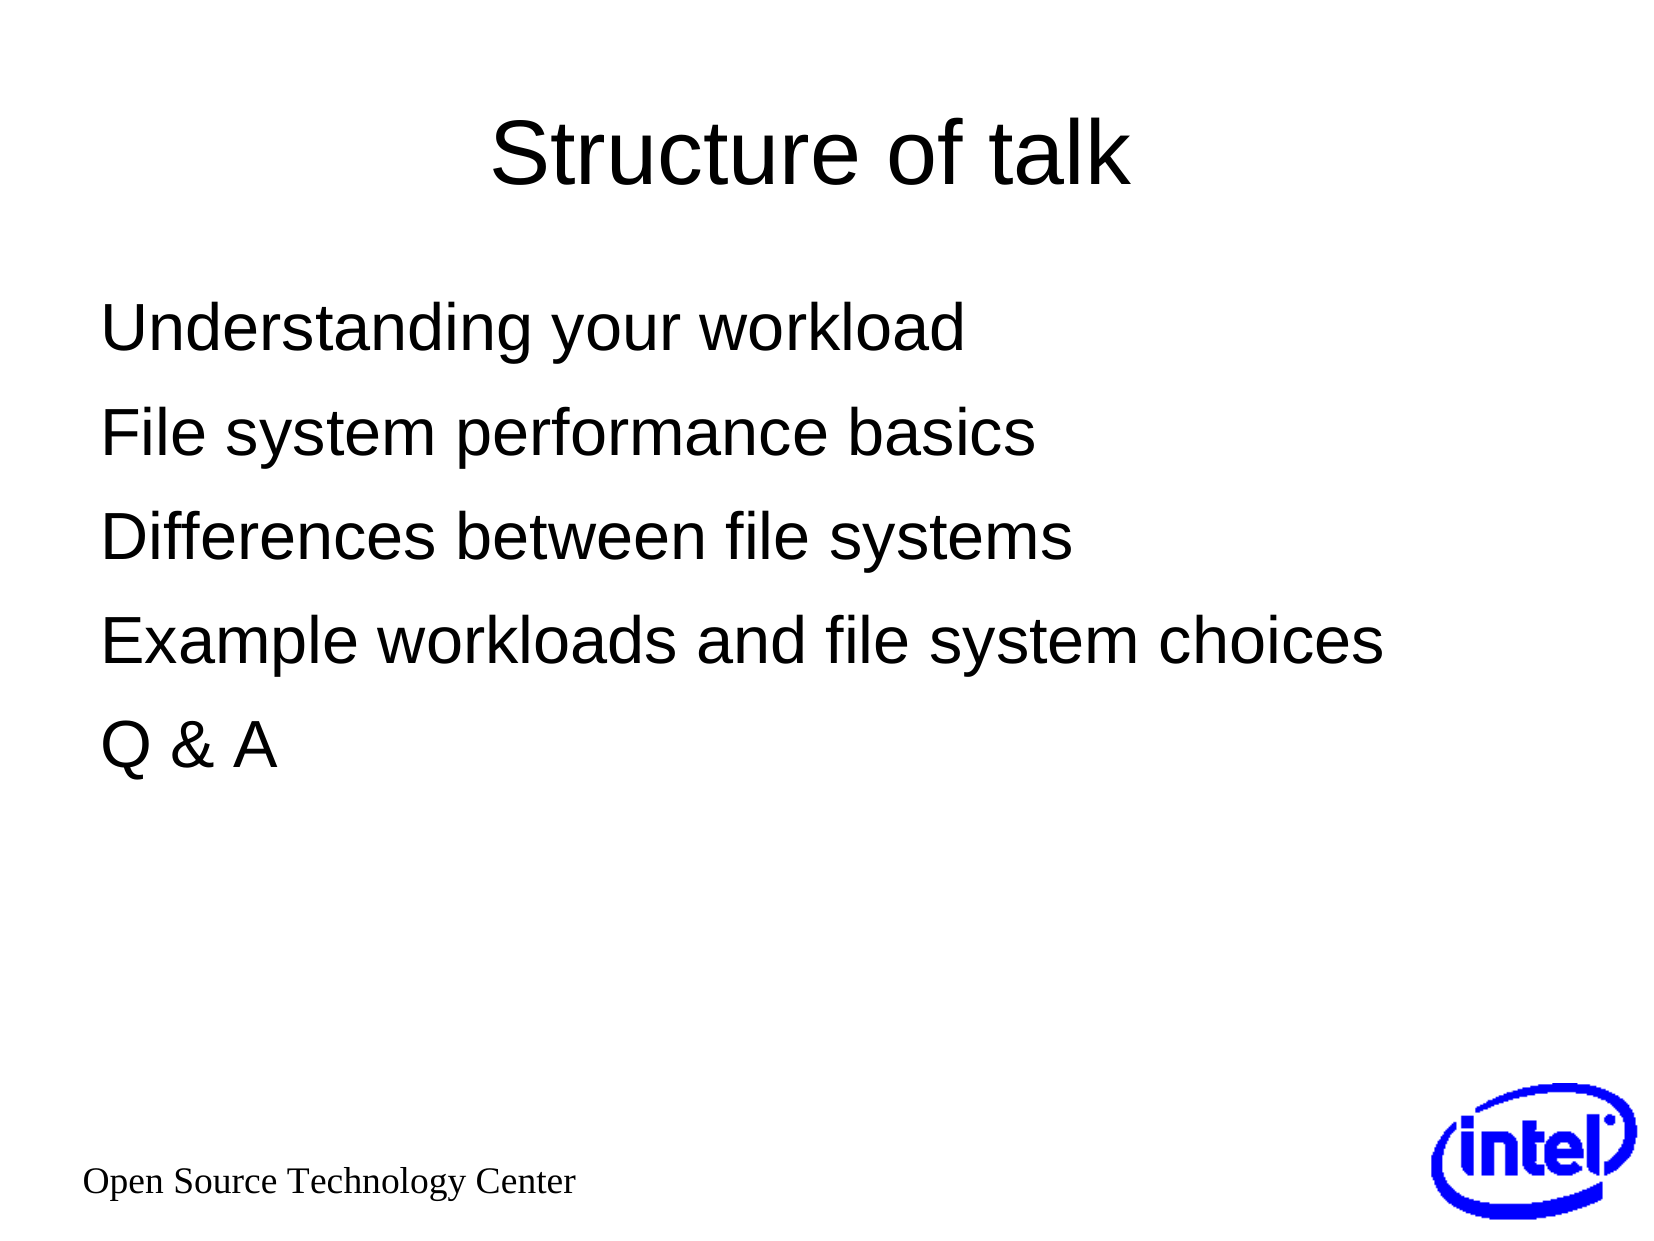

# Structure of talk
Understanding your workload
File system performance basics
Differences between file systems
Example workloads and file system choices
Q & A